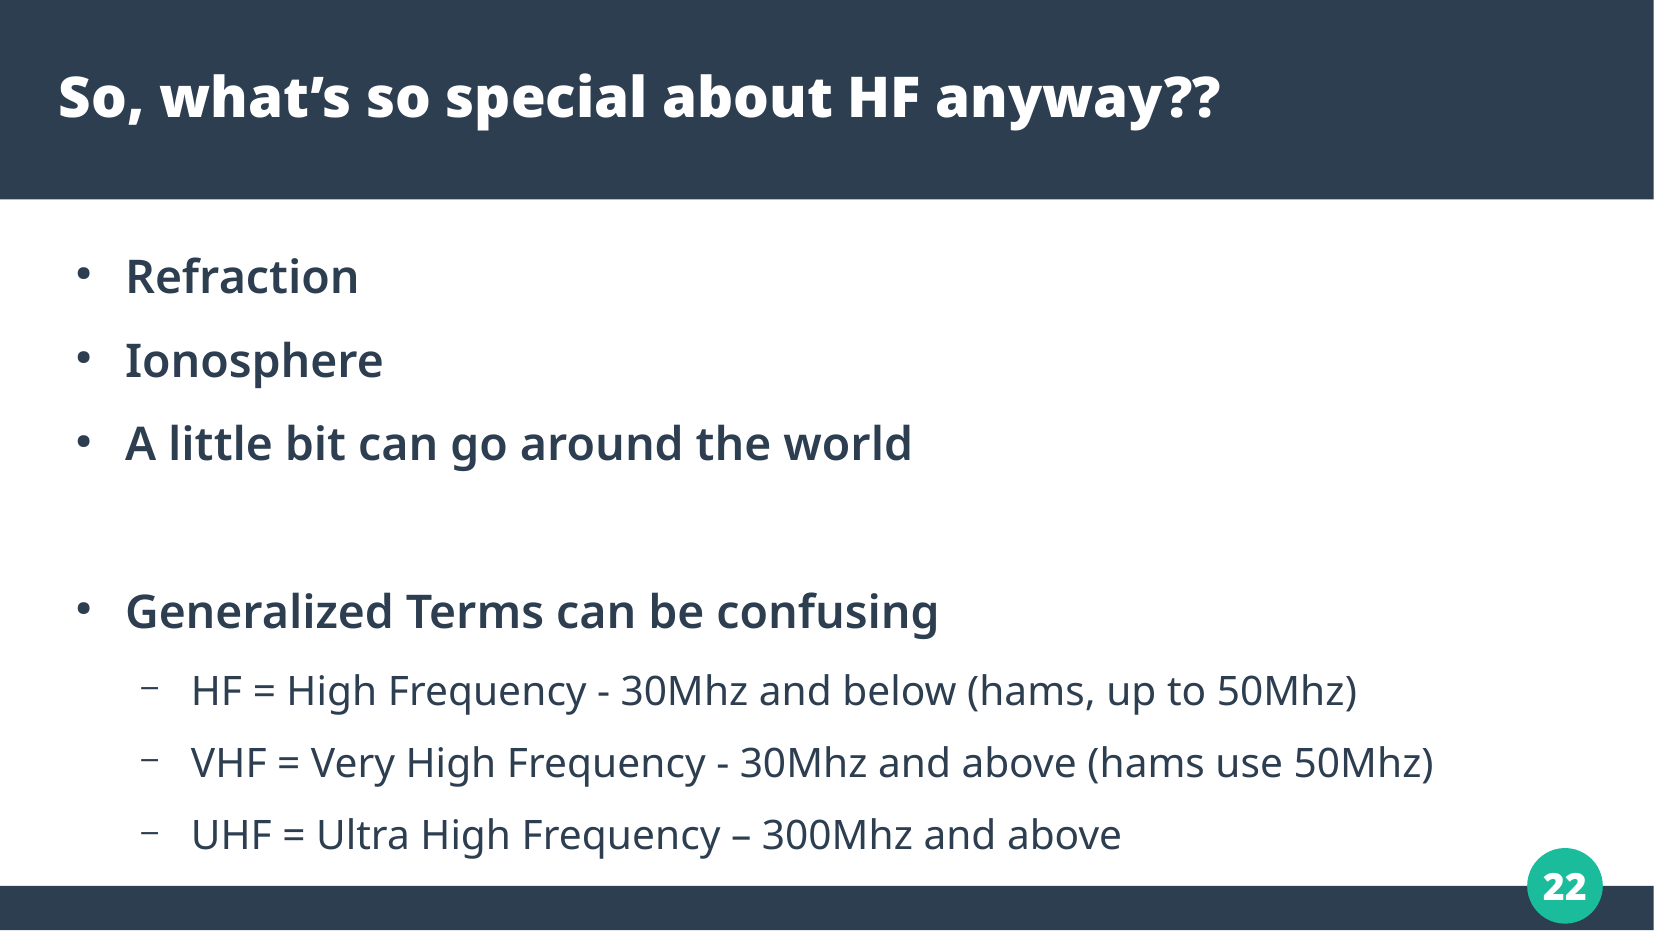

# So, what’s so special about HF anyway??
Refraction
Ionosphere
A little bit can go around the world
Generalized Terms can be confusing
HF = High Frequency - 30Mhz and below (hams, up to 50Mhz)
VHF = Very High Frequency - 30Mhz and above (hams use 50Mhz)
UHF = Ultra High Frequency – 300Mhz and above